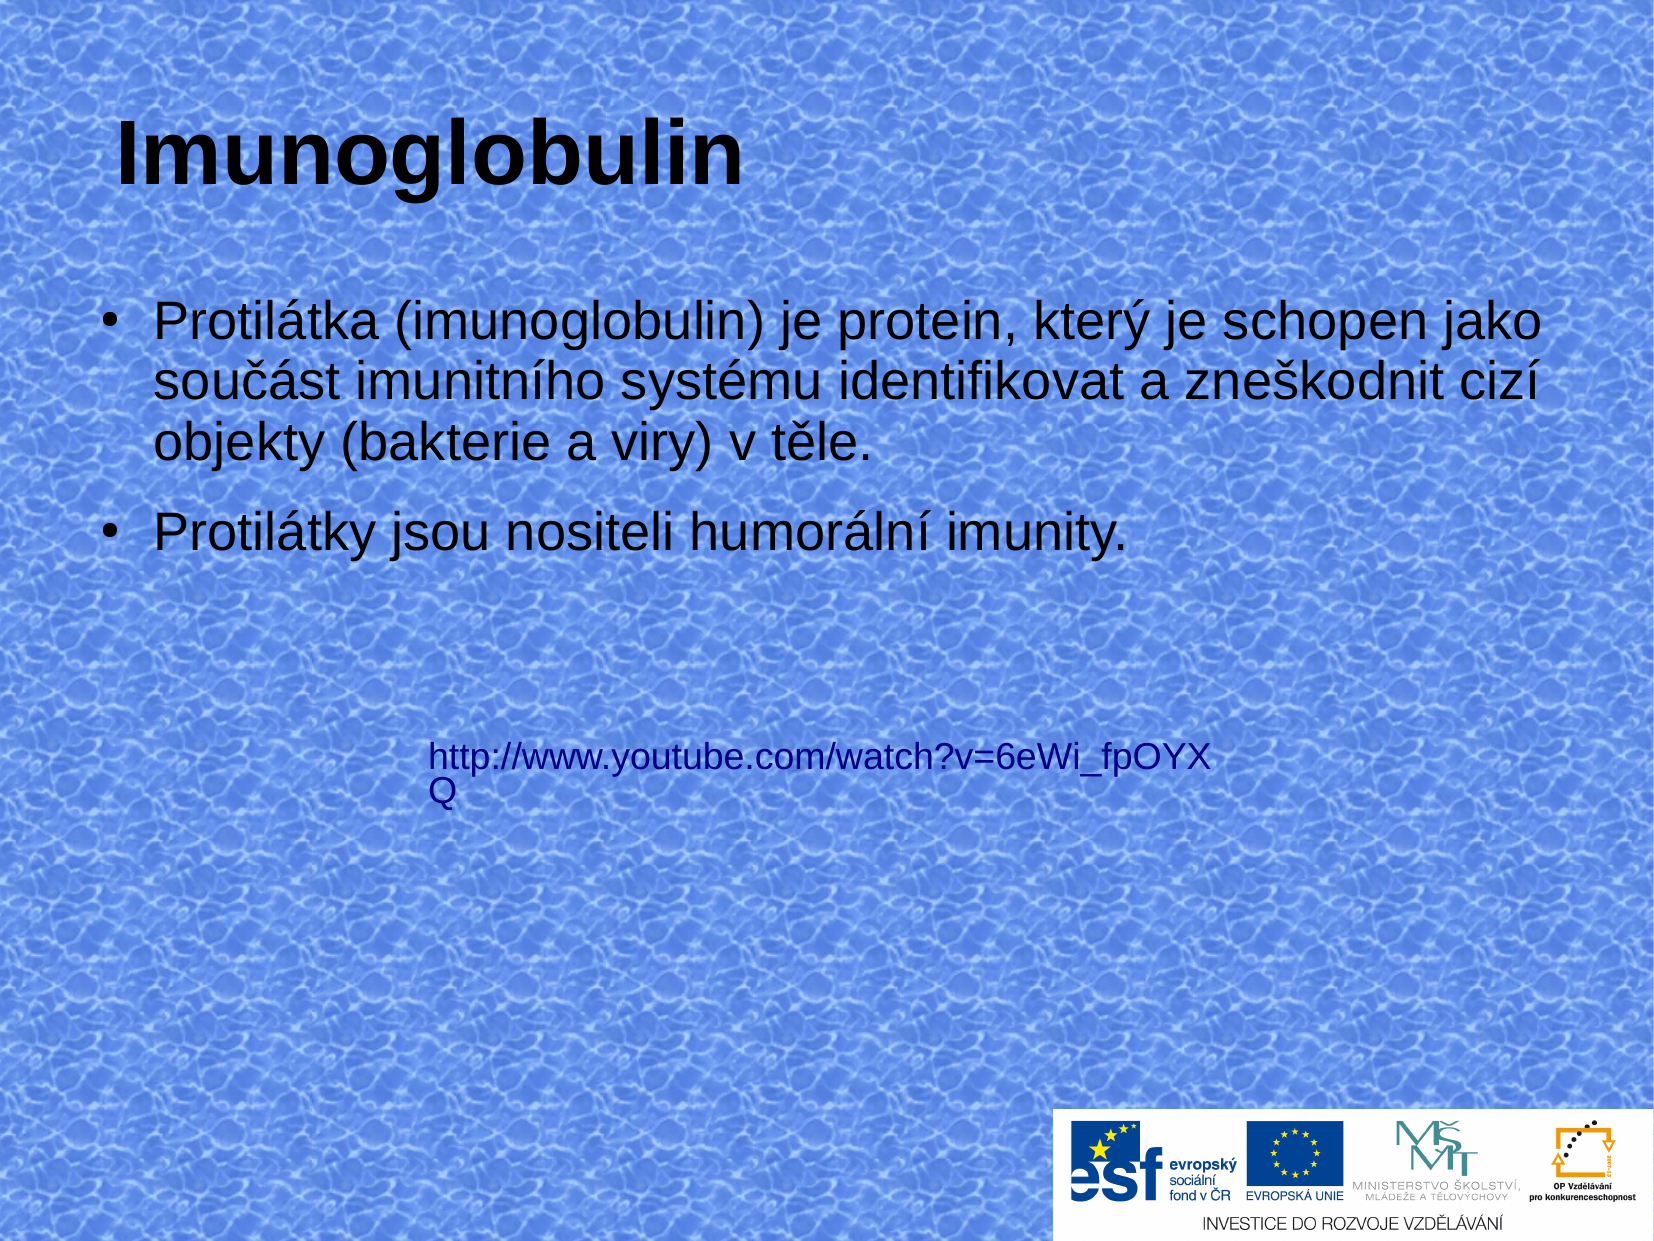

# Imunoglobulin
Protilátka (imunoglobulin) je protein, který je schopen jako součást imunitního systému identifikovat a zneškodnit cizí objekty (bakterie a viry) v těle.
Protilátky jsou nositeli humorální imunity.
http://www.youtube.com/watch?v=6eWi_fpOYXQ